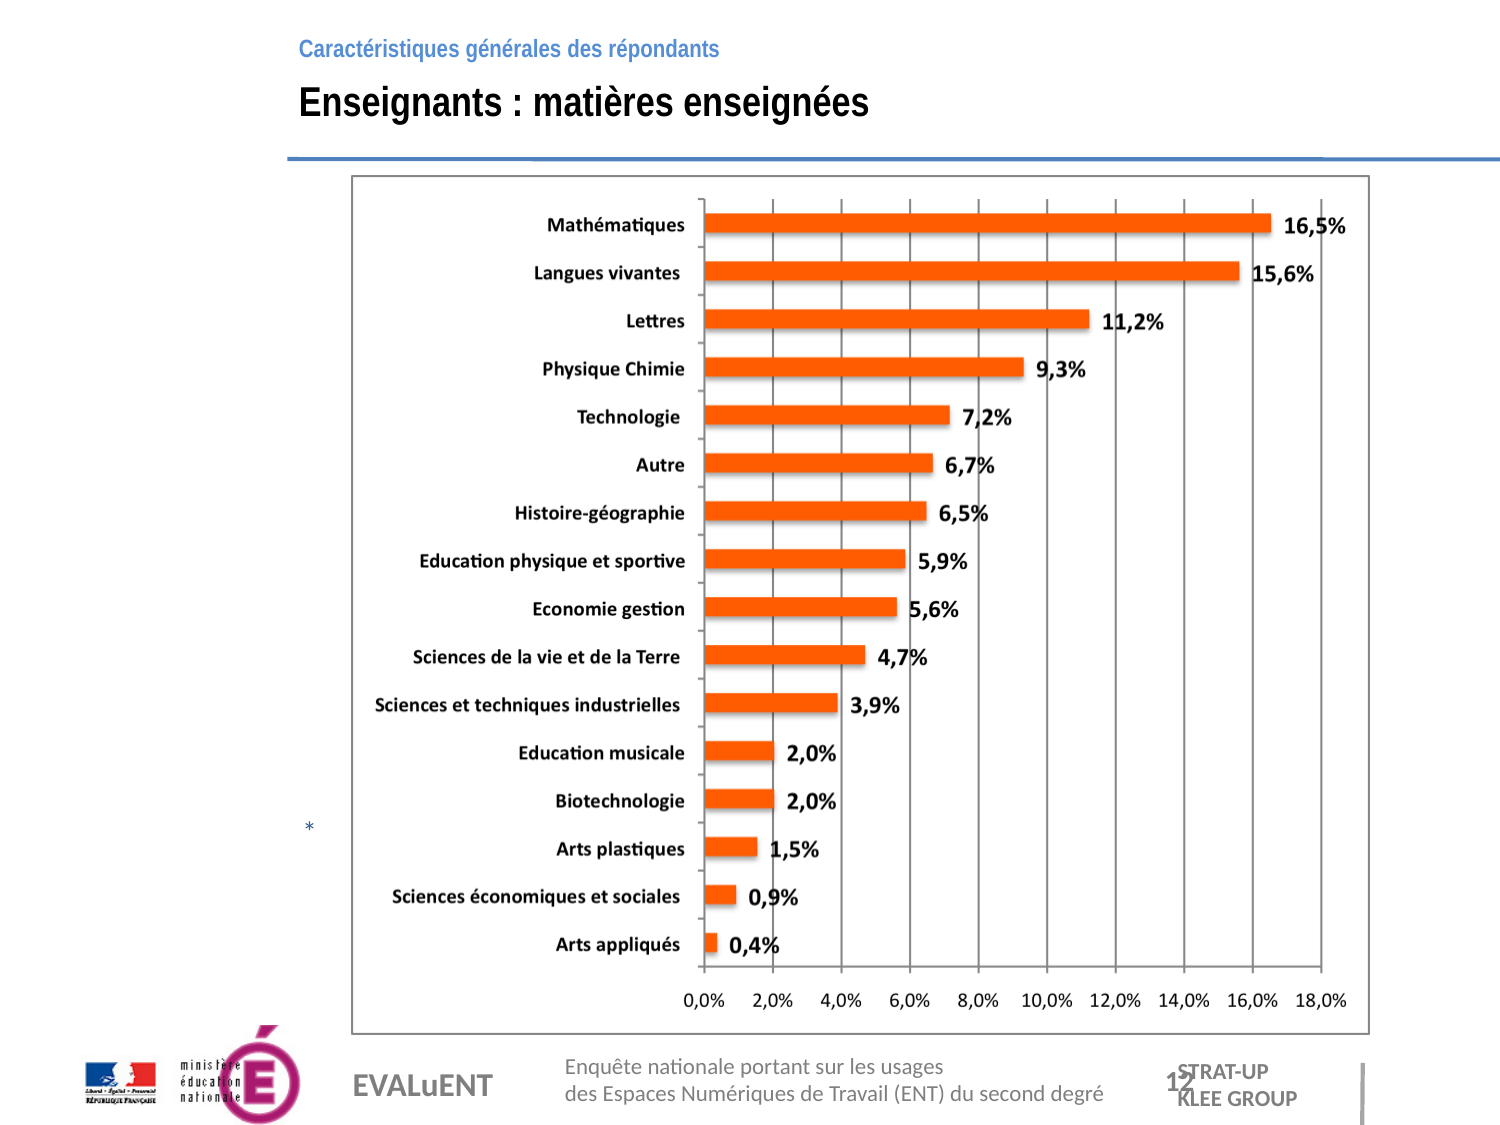

Caractéristiques générales des répondants
Enseignants : matières enseignées
*